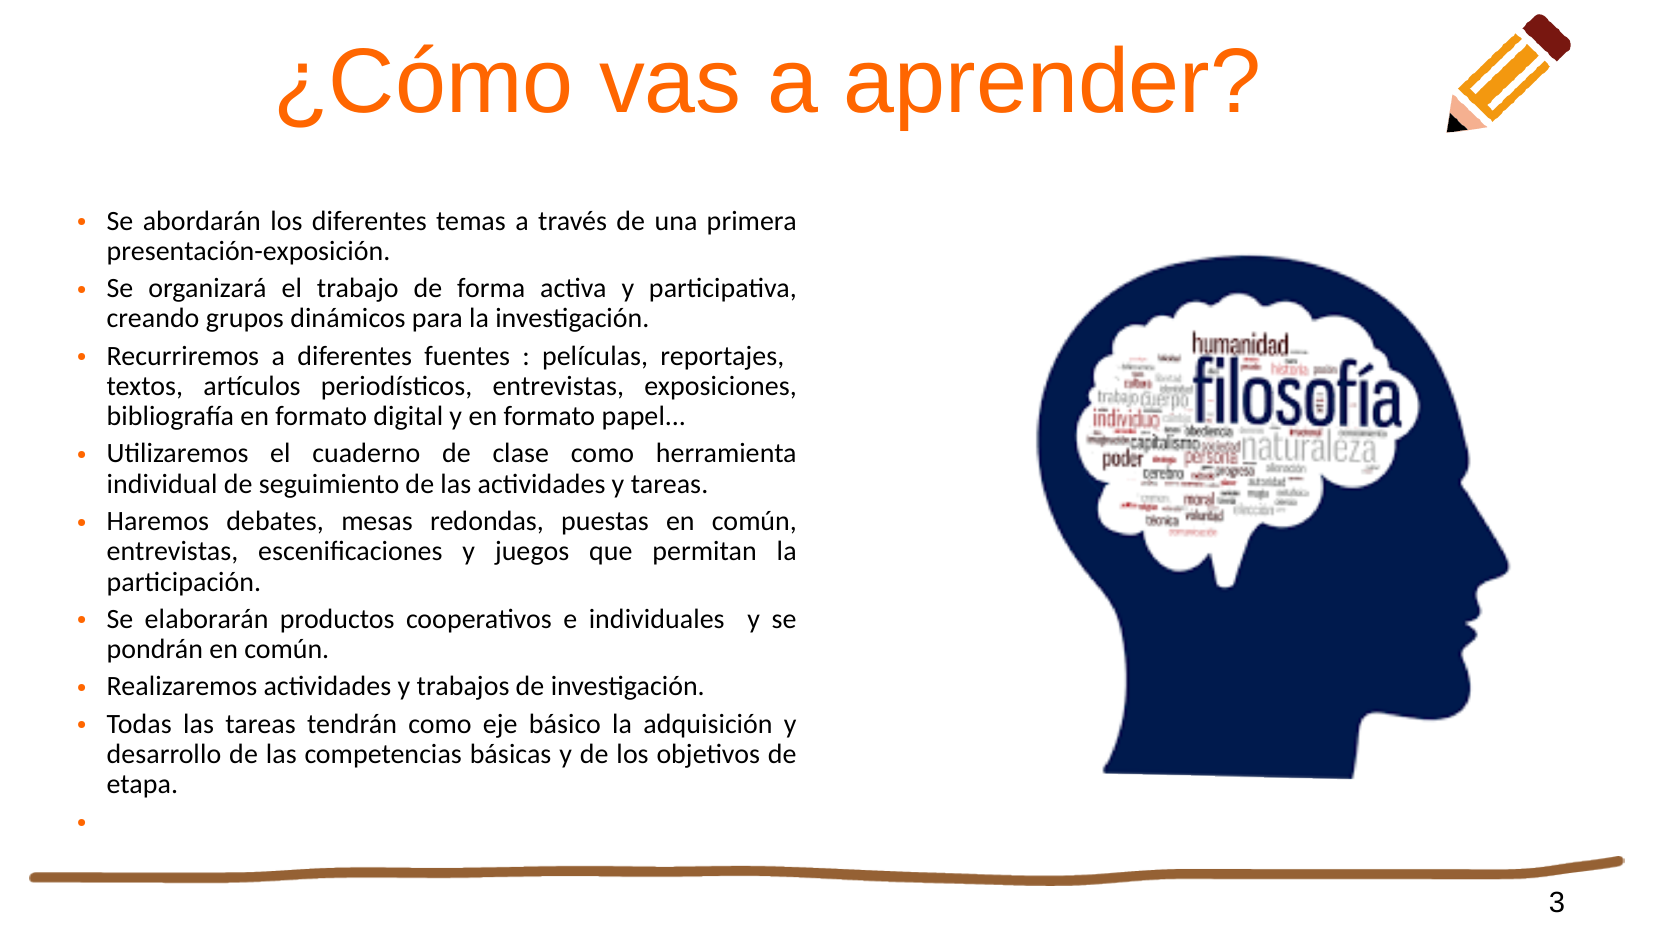

# ¿Cómo vas a aprender?
Se abordarán los diferentes temas a través de una primera presentación-exposición.
Se organizará el trabajo de forma activa y participativa, creando grupos dinámicos para la investigación.
Recurriremos a diferentes fuentes : películas, reportajes, textos, artículos periodísticos, entrevistas, exposiciones, bibliografía en formato digital y en formato papel...
Utilizaremos el cuaderno de clase como herramienta individual de seguimiento de las actividades y tareas.
Haremos debates, mesas redondas, puestas en común, entrevistas, escenificaciones y juegos que permitan la participación.
Se elaborarán productos cooperativos e individuales y se pondrán en común.
Realizaremos actividades y trabajos de investigación.
Todas las tareas tendrán como eje básico la adquisición y desarrollo de las competencias básicas y de los objetivos de etapa.
3